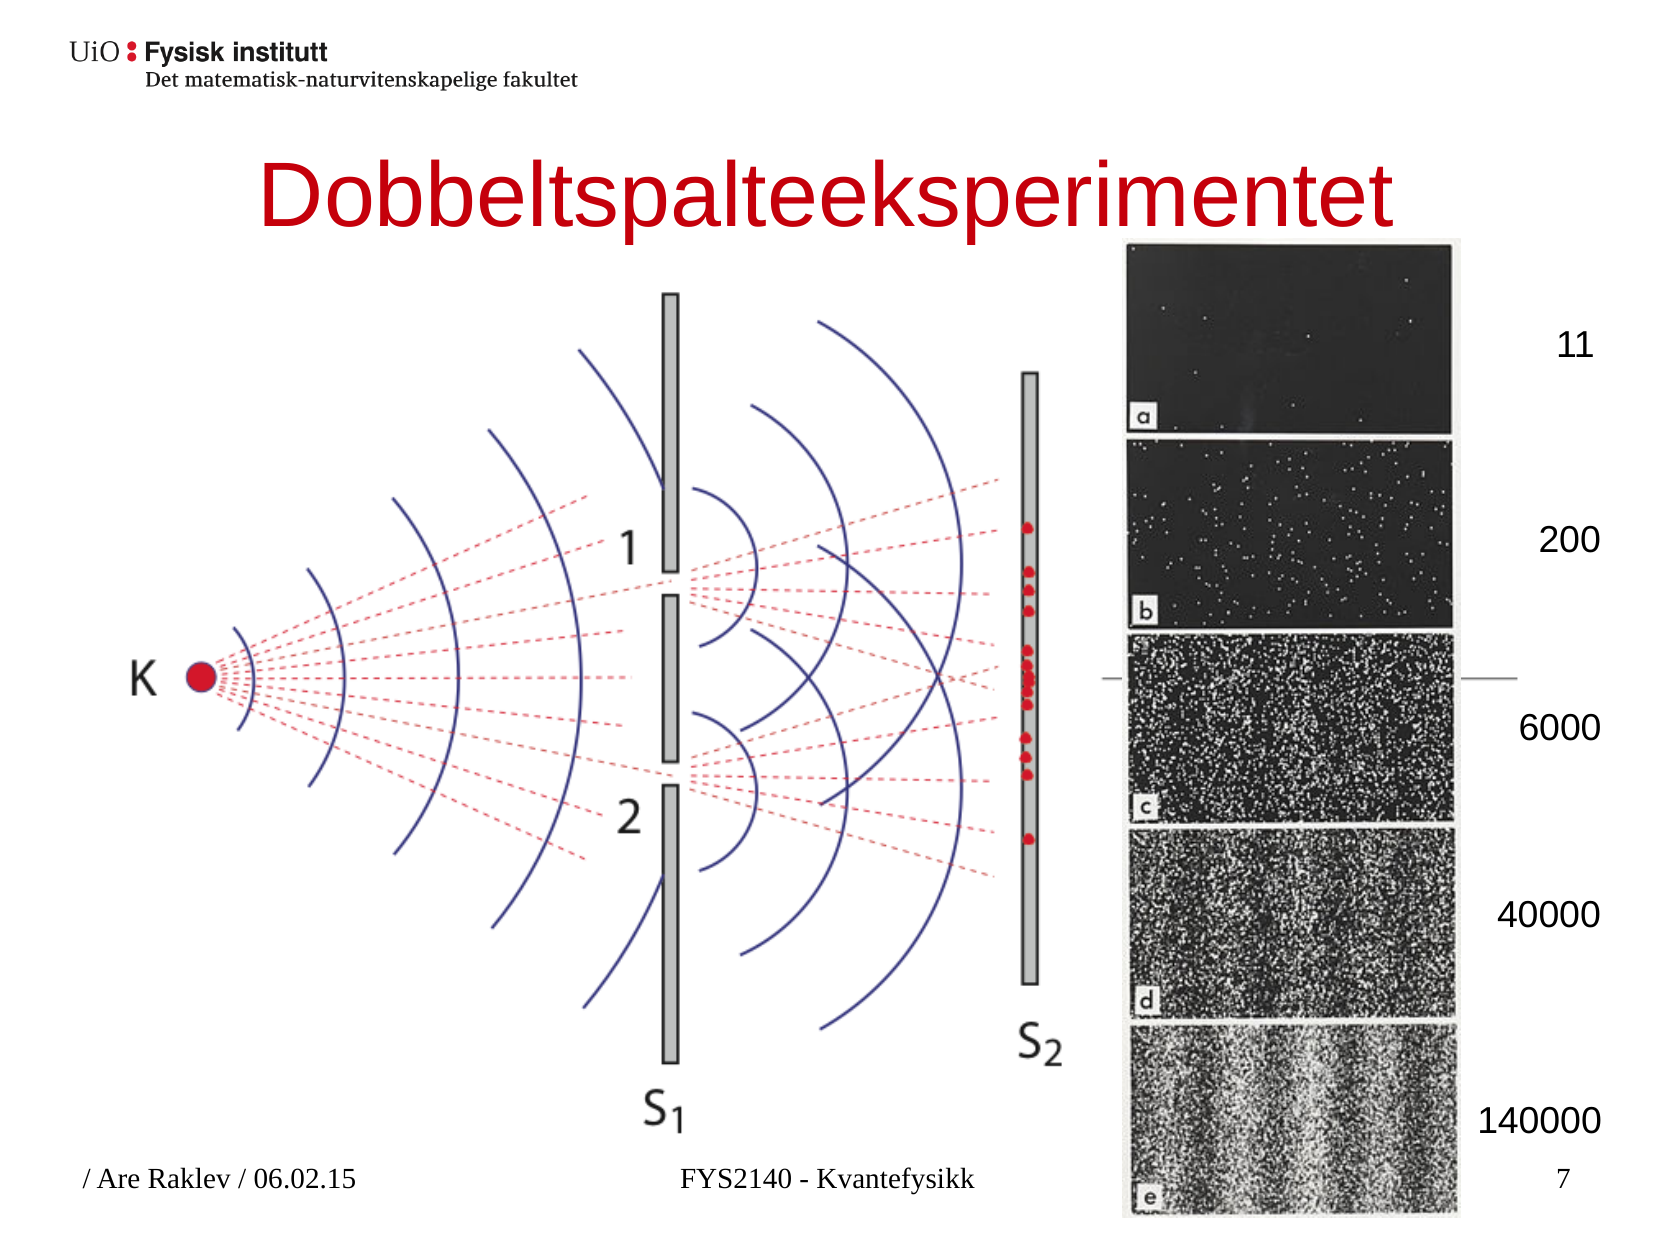

# Dobbeltspalteeksperimentet
11
200
6000
40000
140000
/ Are Raklev / 06.02.15
FYS2140 - Kvantefysikk
7